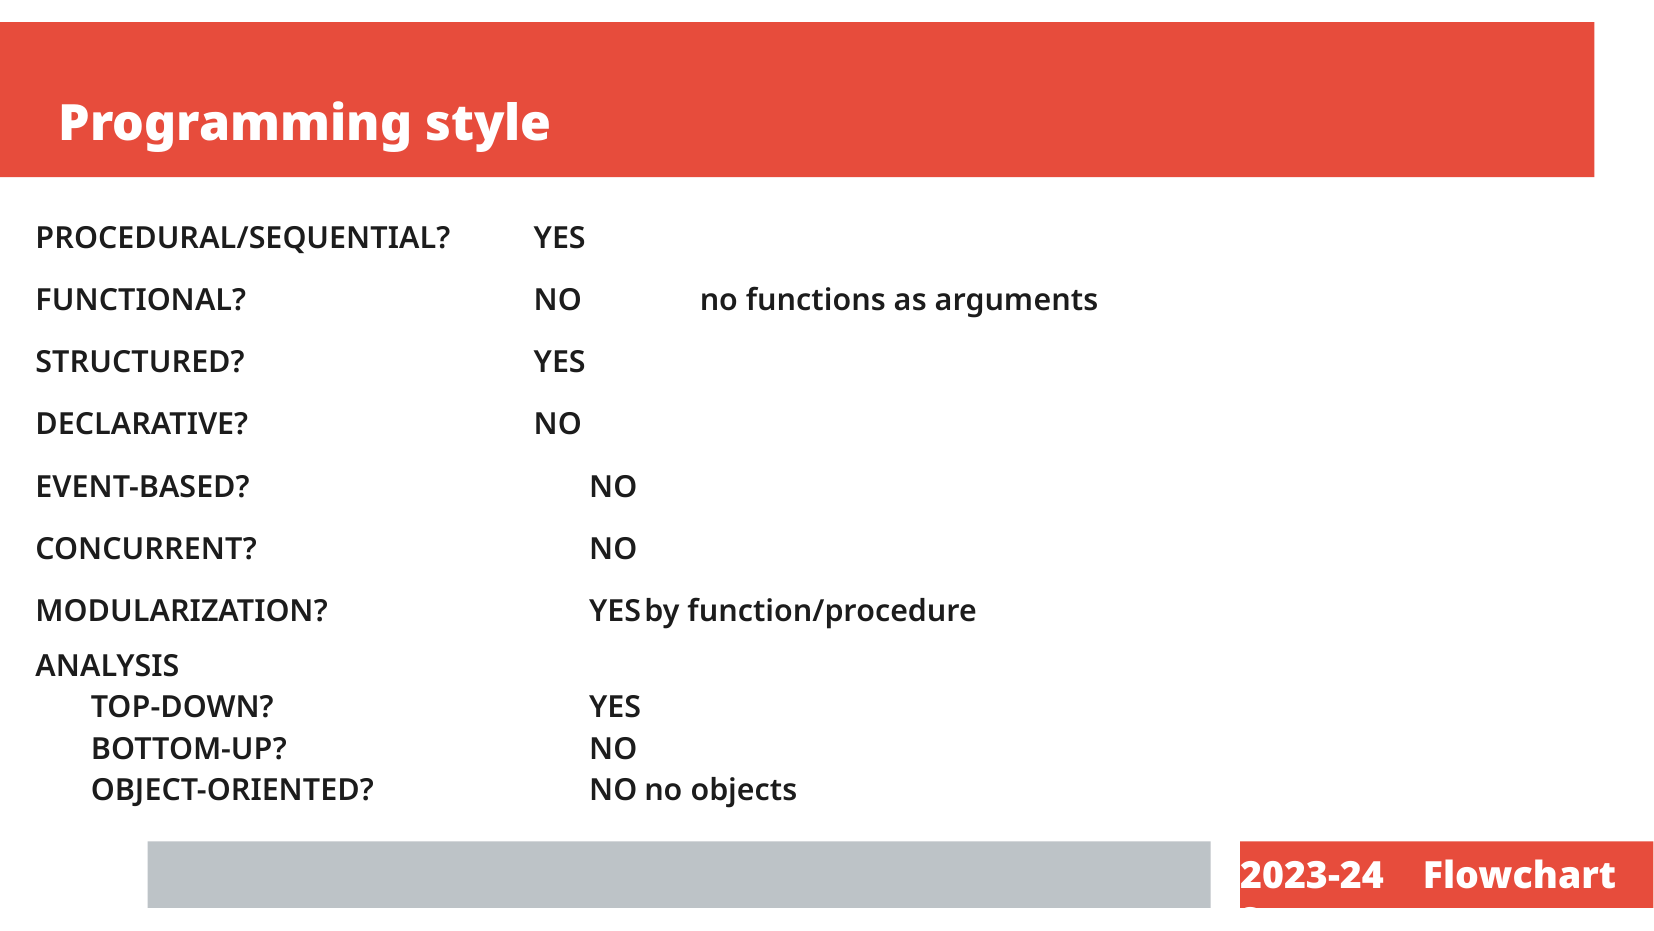

# Programming style
PROCEDURAL/SEQUENTIAL? 	 		YES
FUNCTIONAL? 	 	 	 	 	 	NO 	 	no functions as arguments
STRUCTURED? 	 	 	 	 	 	YES
DECLARATIVE? 	 	 	 	 	 	NO
EVENT-BASED? 	 	 	 	 	 	NO
CONCURRENT? 	 	 	 	 	 	NO
MODULARIZATION? 	 	 	 	 	YES	by function/procedure
ANALYSIS
	TOP-DOWN? 	 	 	 	 	 	YES
	BOTTOM-UP? 	 	 	 	 	 	NO
	OBJECT-ORIENTED? 	 	 	 	NO		no objects
2023-24 Flowcharts